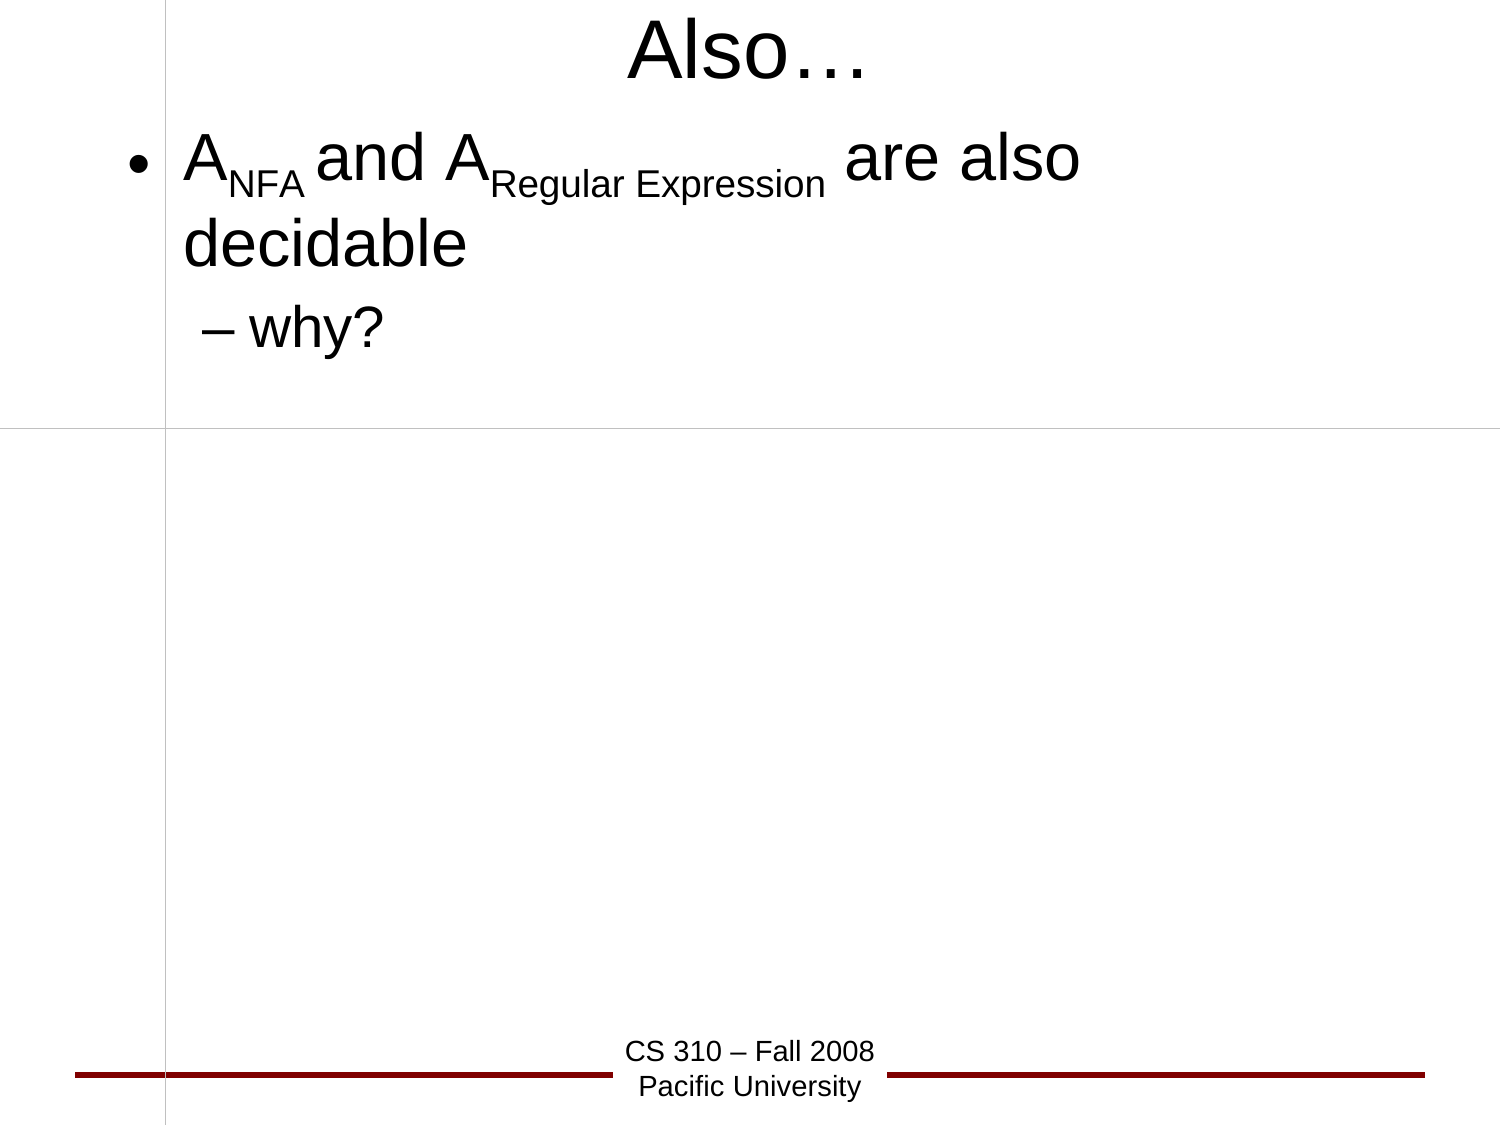

# Also…
ANFA and ARegular Expression are also decidable
why?